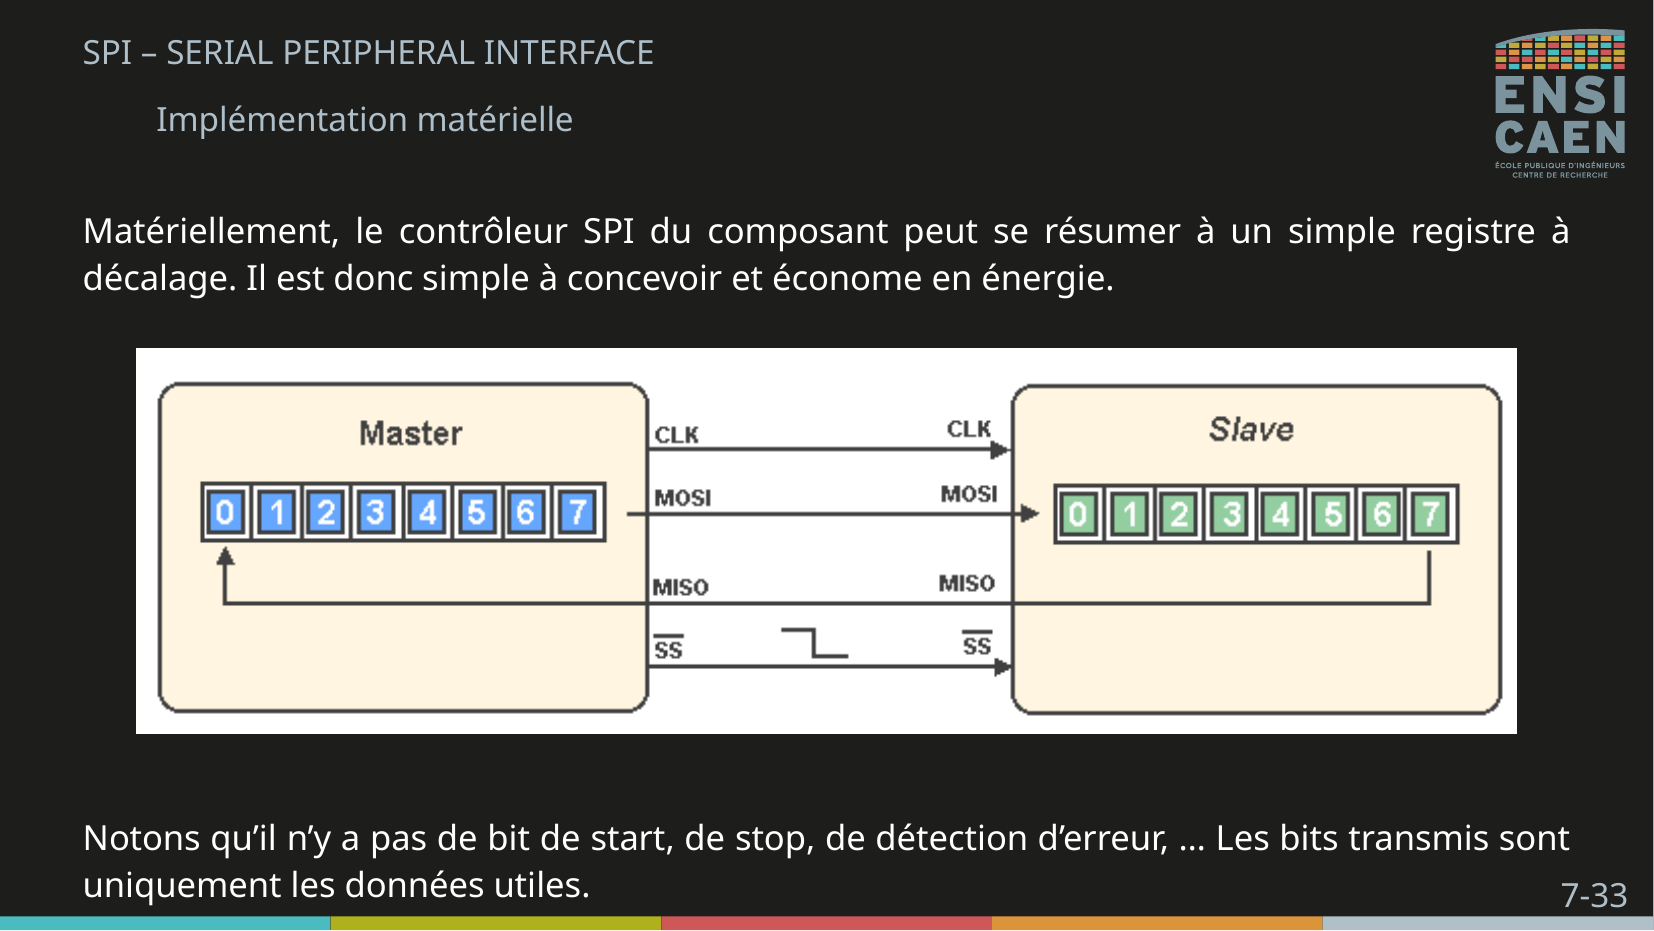

# SPI – SERIAL PERIPHERAL INTERFACE Implémentation matérielle
Matériellement, le contrôleur SPI du composant peut se résumer à un simple registre à décalage. Il est donc simple à concevoir et économe en énergie.
Notons qu’il n’y a pas de bit de start, de stop, de détection d’erreur, … Les bits transmis sont uniquement les données utiles.